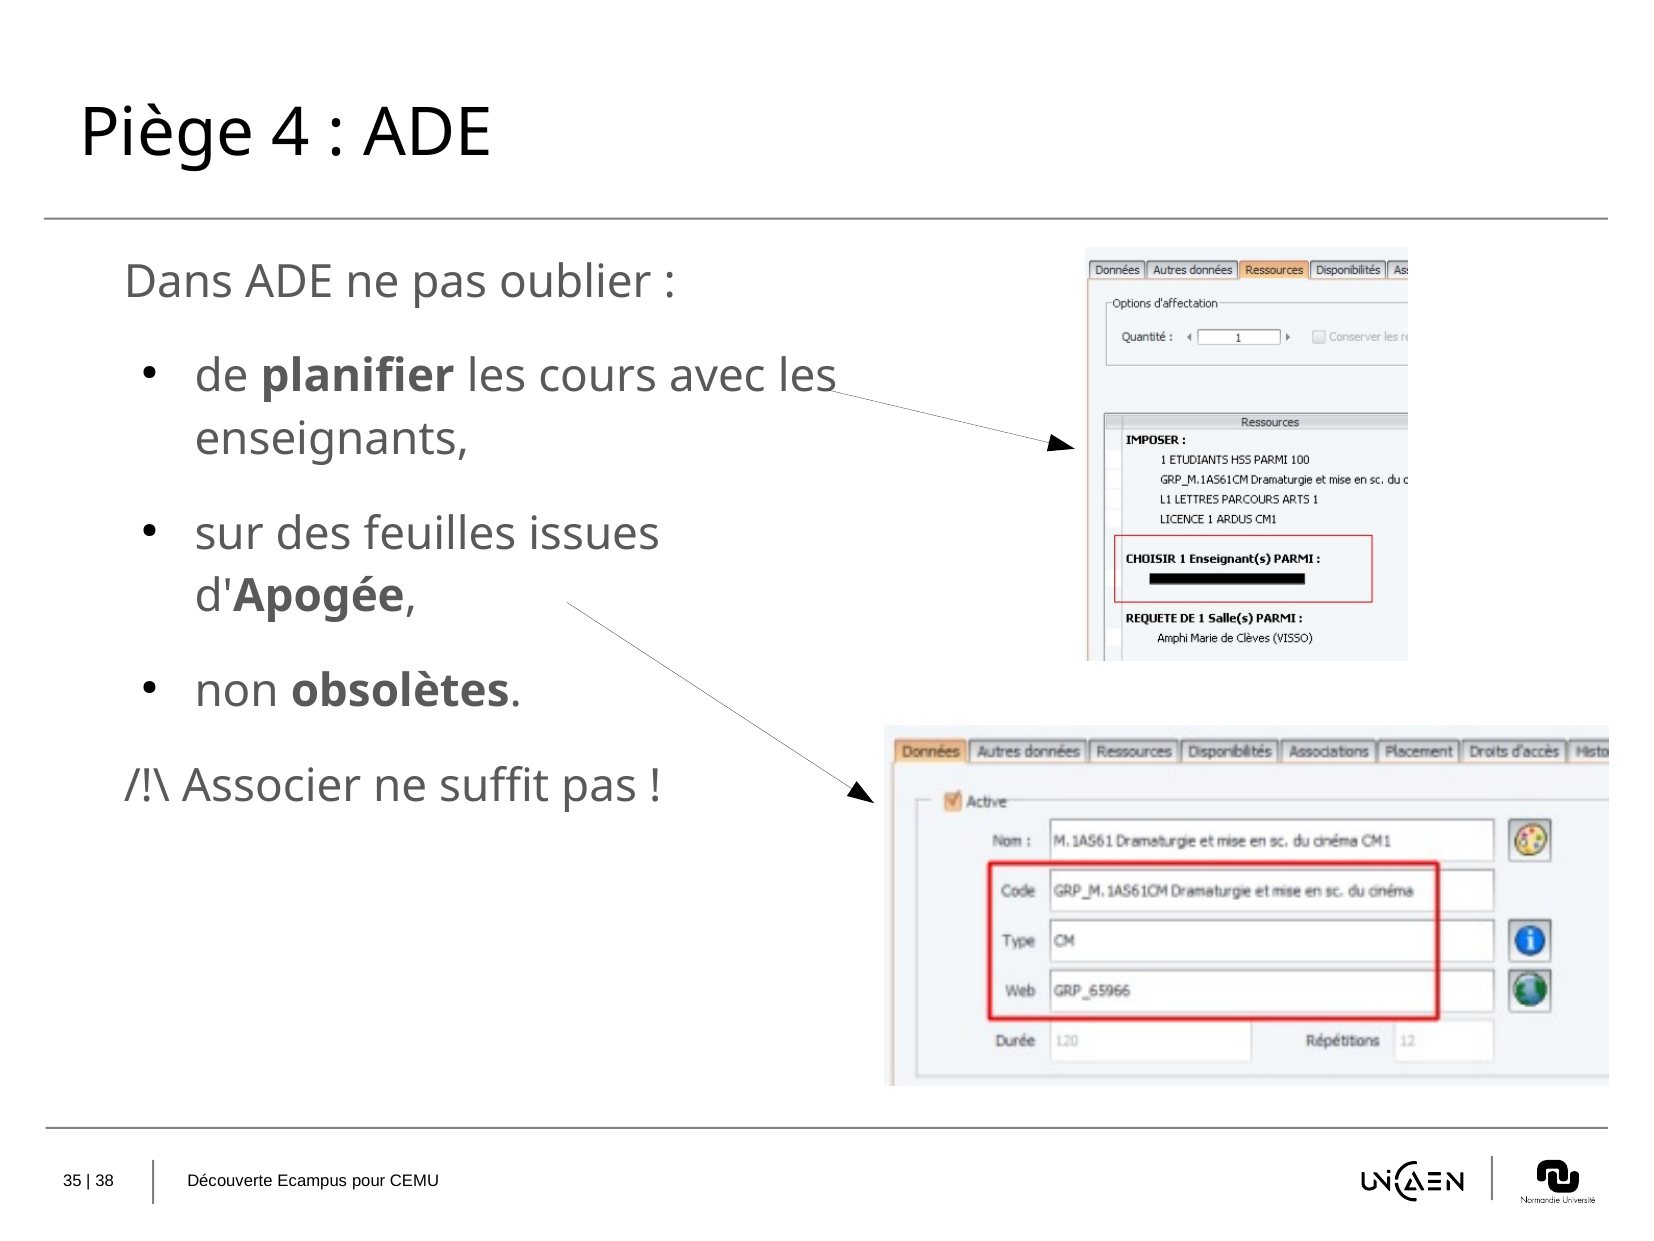

Piège 4 : ADE
# Dans ADE ne pas oublier :
de planifier les cours avec les enseignants,
sur des feuilles issues d'Apogée,
non obsolètes.
/!\ Associer ne suffit pas !
35
Découverte Ecampus pourn les personnels administratifs